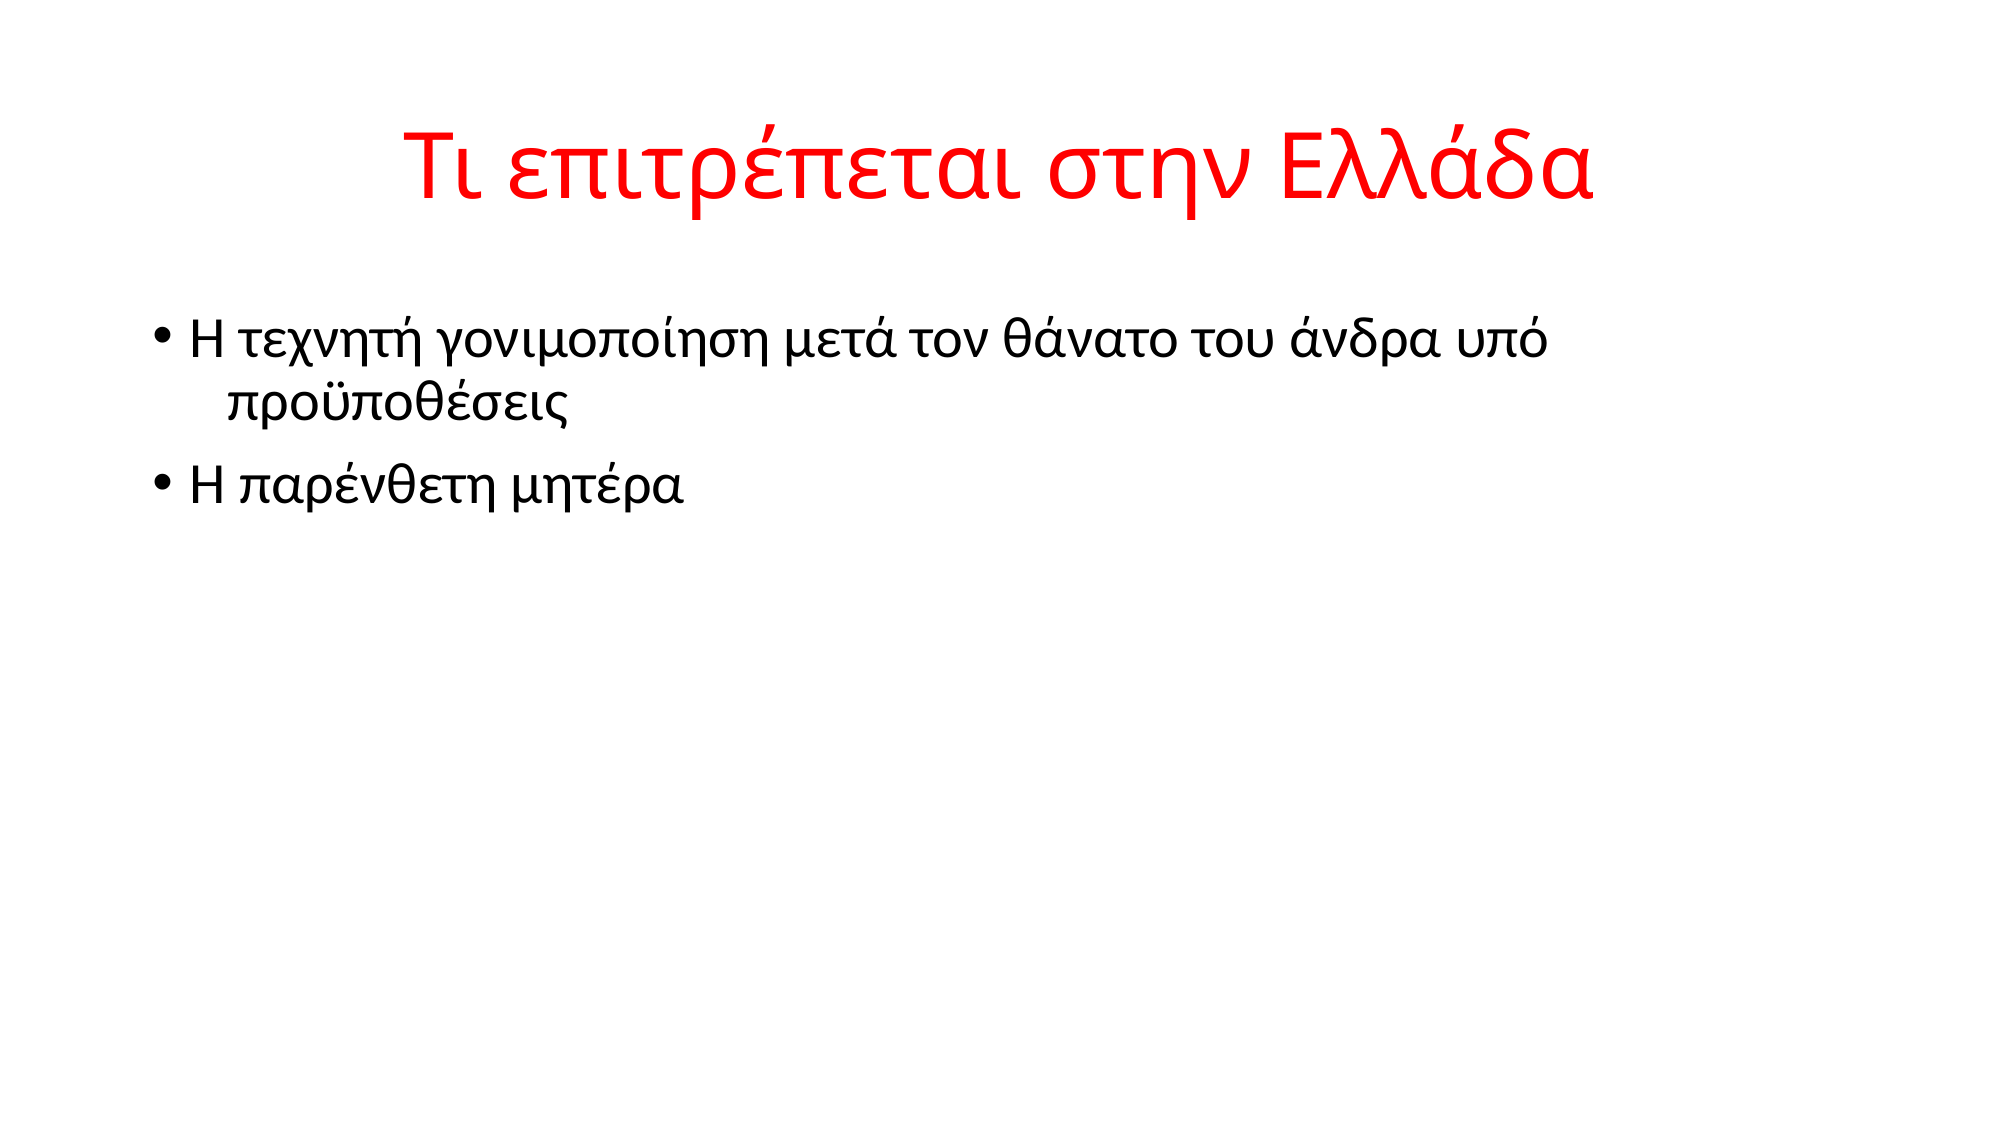

# Τι επιτρέπεται στην Ελλάδα
Η τεχνητή γονιμοποίηση μετά τον θάνατο του άνδρα υπό προϋποθέσεις
Η παρένθετη μητέρα